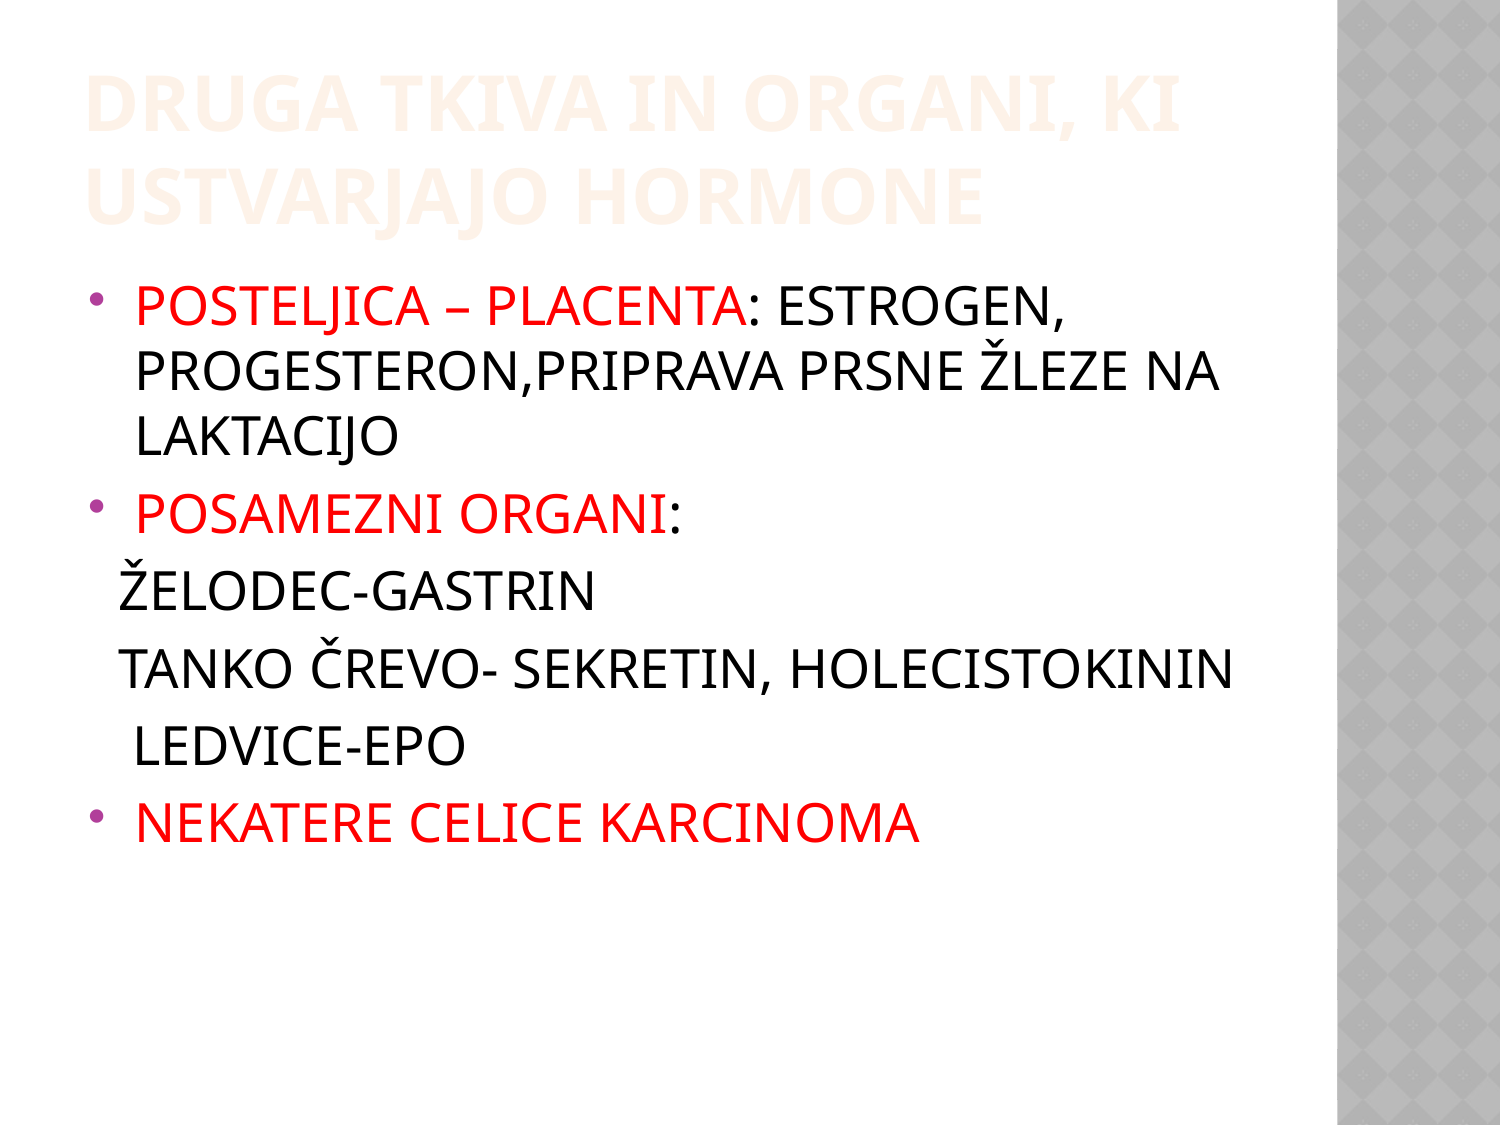

# DRUGA TKIVA IN ORGANI, KI USTVARJAJO HORMONE
POSTELJICA – PLACENTA: ESTROGEN, PROGESTERON,PRIPRAVA PRSNE ŽLEZE NA LAKTACIJO
POSAMEZNI ORGANI:
 ŽELODEC-GASTRIN
 TANKO ČREVO- SEKRETIN, HOLECISTOKININ
 LEDVICE-EPO
NEKATERE CELICE KARCINOMA